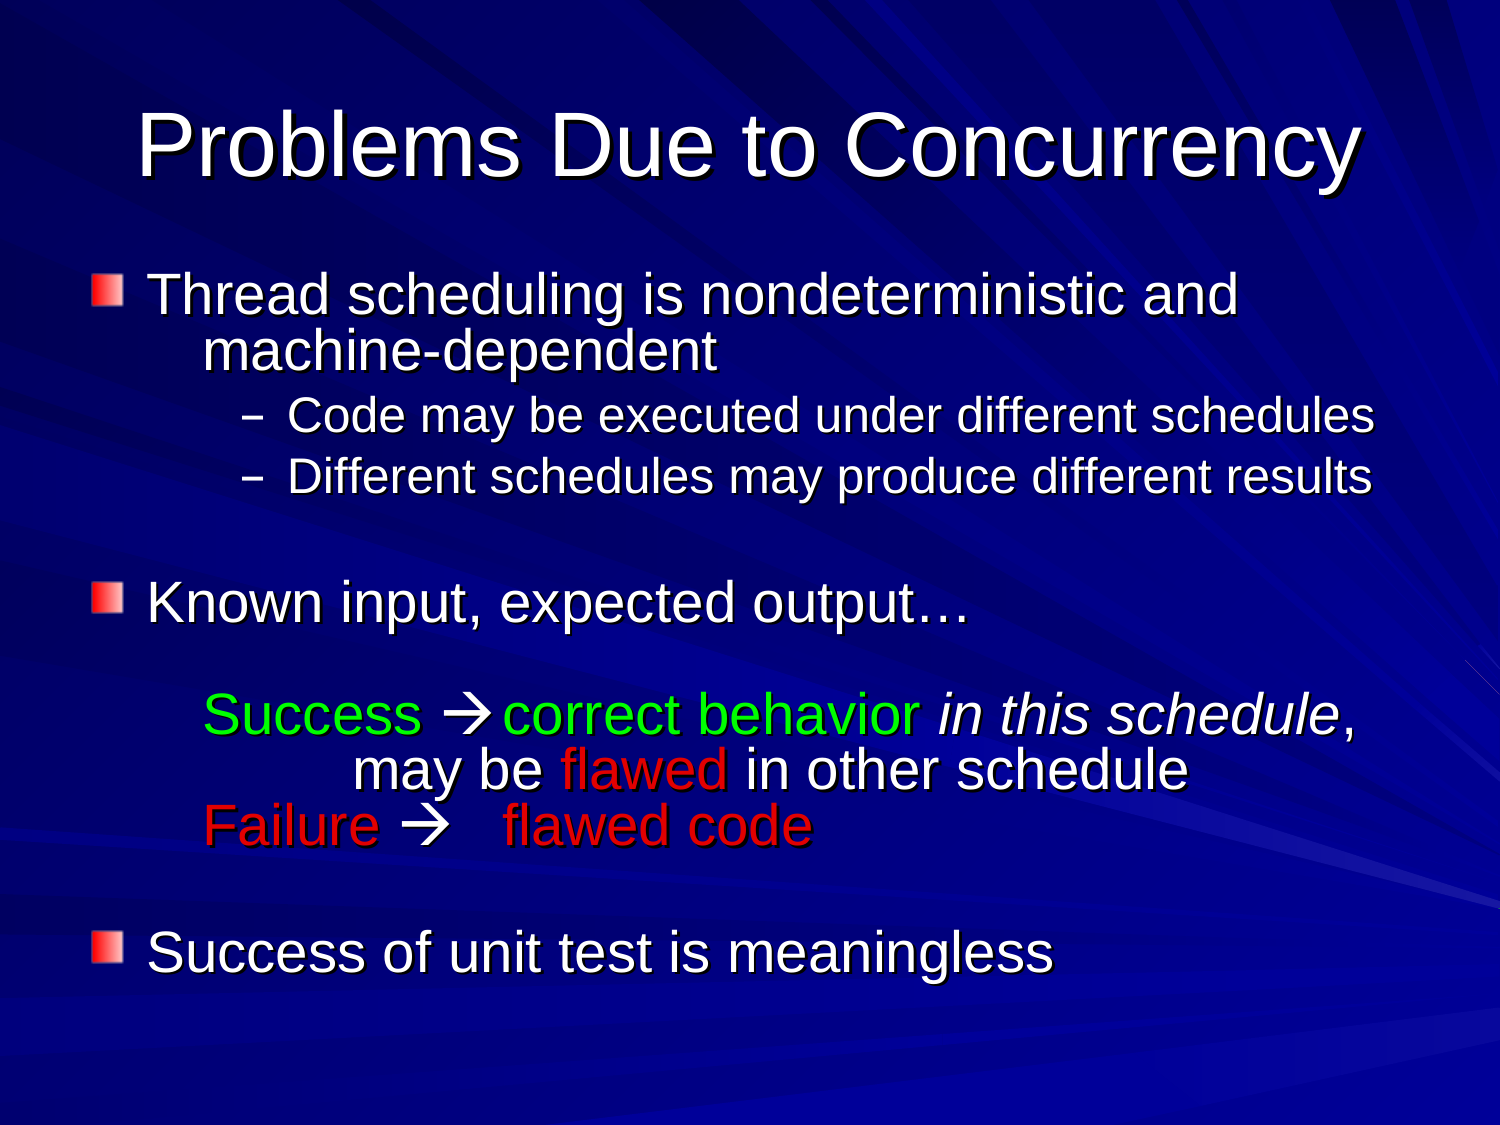

# Problems Due to Concurrency
Thread scheduling is nondeterministic and machine-dependent
Code may be executed under different schedules
Different schedules may produce different results
Known input, expected output…
Success 	correct behavior in this schedule, 			may be flawed in other schedule
Failure 	flawed code
Success of unit test is meaningless